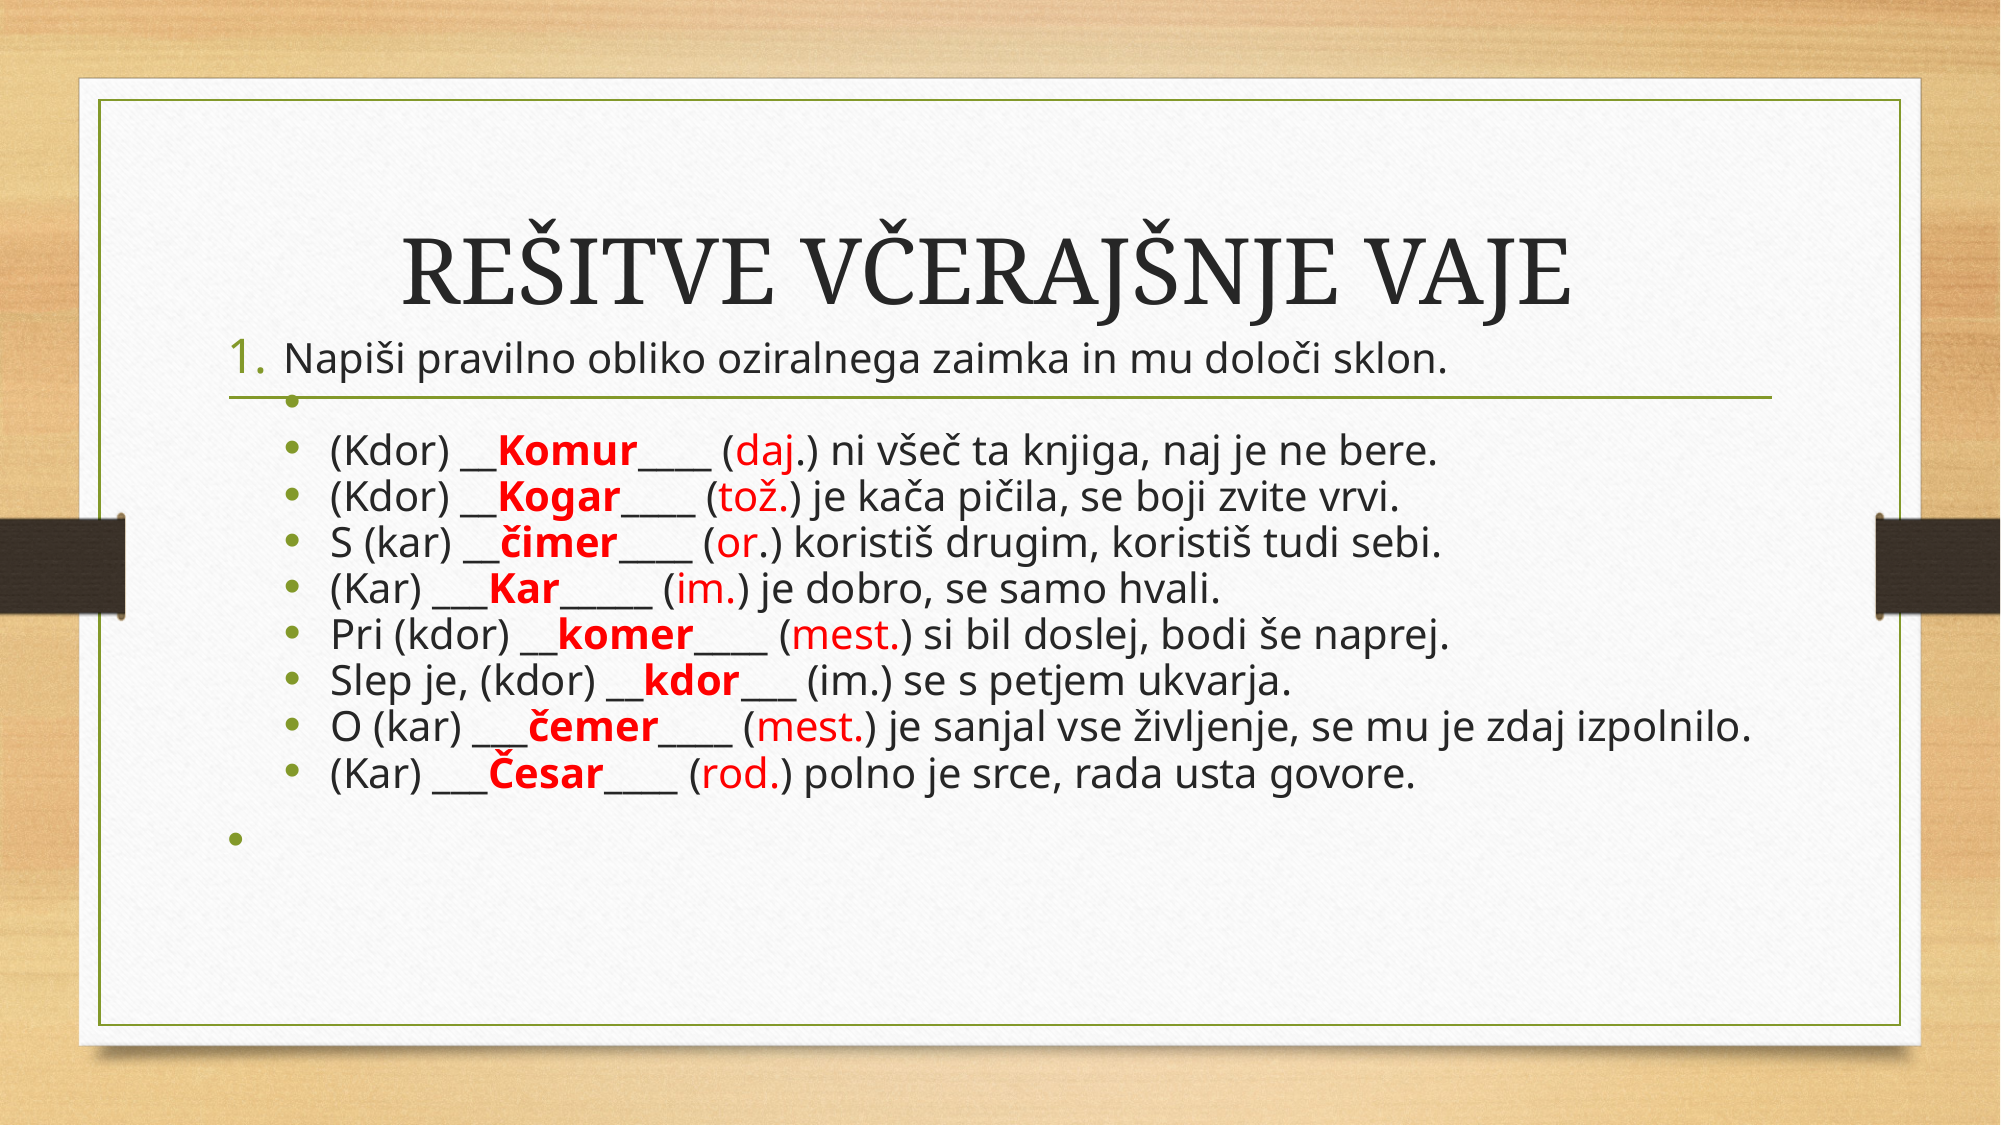

# REŠITVE VČERAJŠNJE VAJE
Napiši pravilno obliko oziralnega zaimka in mu določi sklon.
(Kdor) __Komur____ (daj.) ni všeč ta knjiga, naj je ne bere.
(Kdor) __Kogar____ (tož.) je kača pičila, se boji zvite vrvi.
S (kar) __čimer____ (or.) koristiš drugim, koristiš tudi sebi.
(Kar) ___Kar_____ (im.) je dobro, se samo hvali.
Pri (kdor) __komer____ (mest.) si bil doslej, bodi še naprej.
Slep je, (kdor) __kdor___ (im.) se s petjem ukvarja.
O (kar) ___čemer____ (mest.) je sanjal vse življenje, se mu je zdaj izpolnilo.
(Kar) ___Česar____ (rod.) polno je srce, rada usta govore.